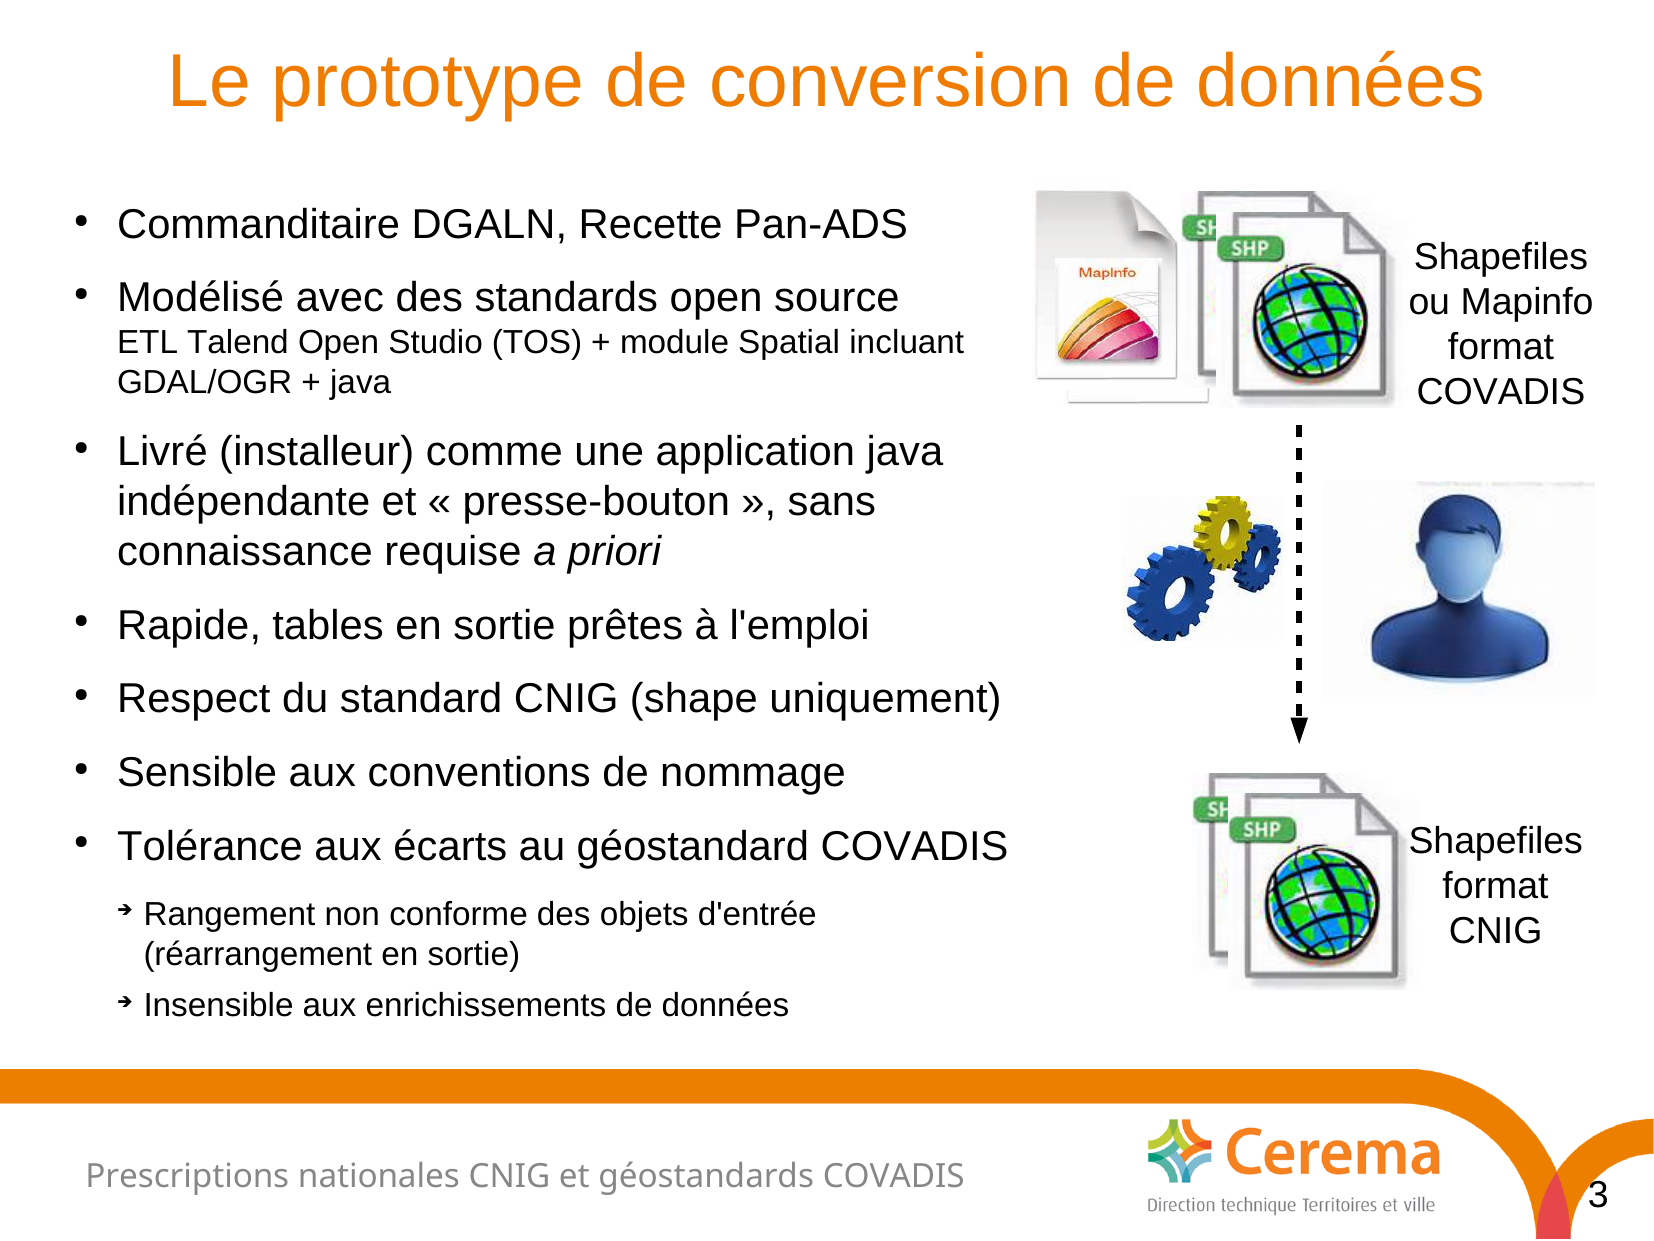

# Le prototype de conversion de données
Commanditaire DGALN, Recette Pan-ADS
Modélisé avec des standards open source
ETL Talend Open Studio (TOS) + module Spatial incluant GDAL/OGR + java
Livré (installeur) comme une application java indépendante et « presse-bouton », sans connaissance requise a priori
Rapide, tables en sortie prêtes à l'emploi
Respect du standard CNIG (shape uniquement)
Sensible aux conventions de nommage
Tolérance aux écarts au géostandard COVADIS
Rangement non conforme des objets d'entrée (réarrangement en sortie)
Insensible aux enrichissements de données
Shapefiles
ou Mapinfo
format
COVADIS
Shapefiles
format
CNIG